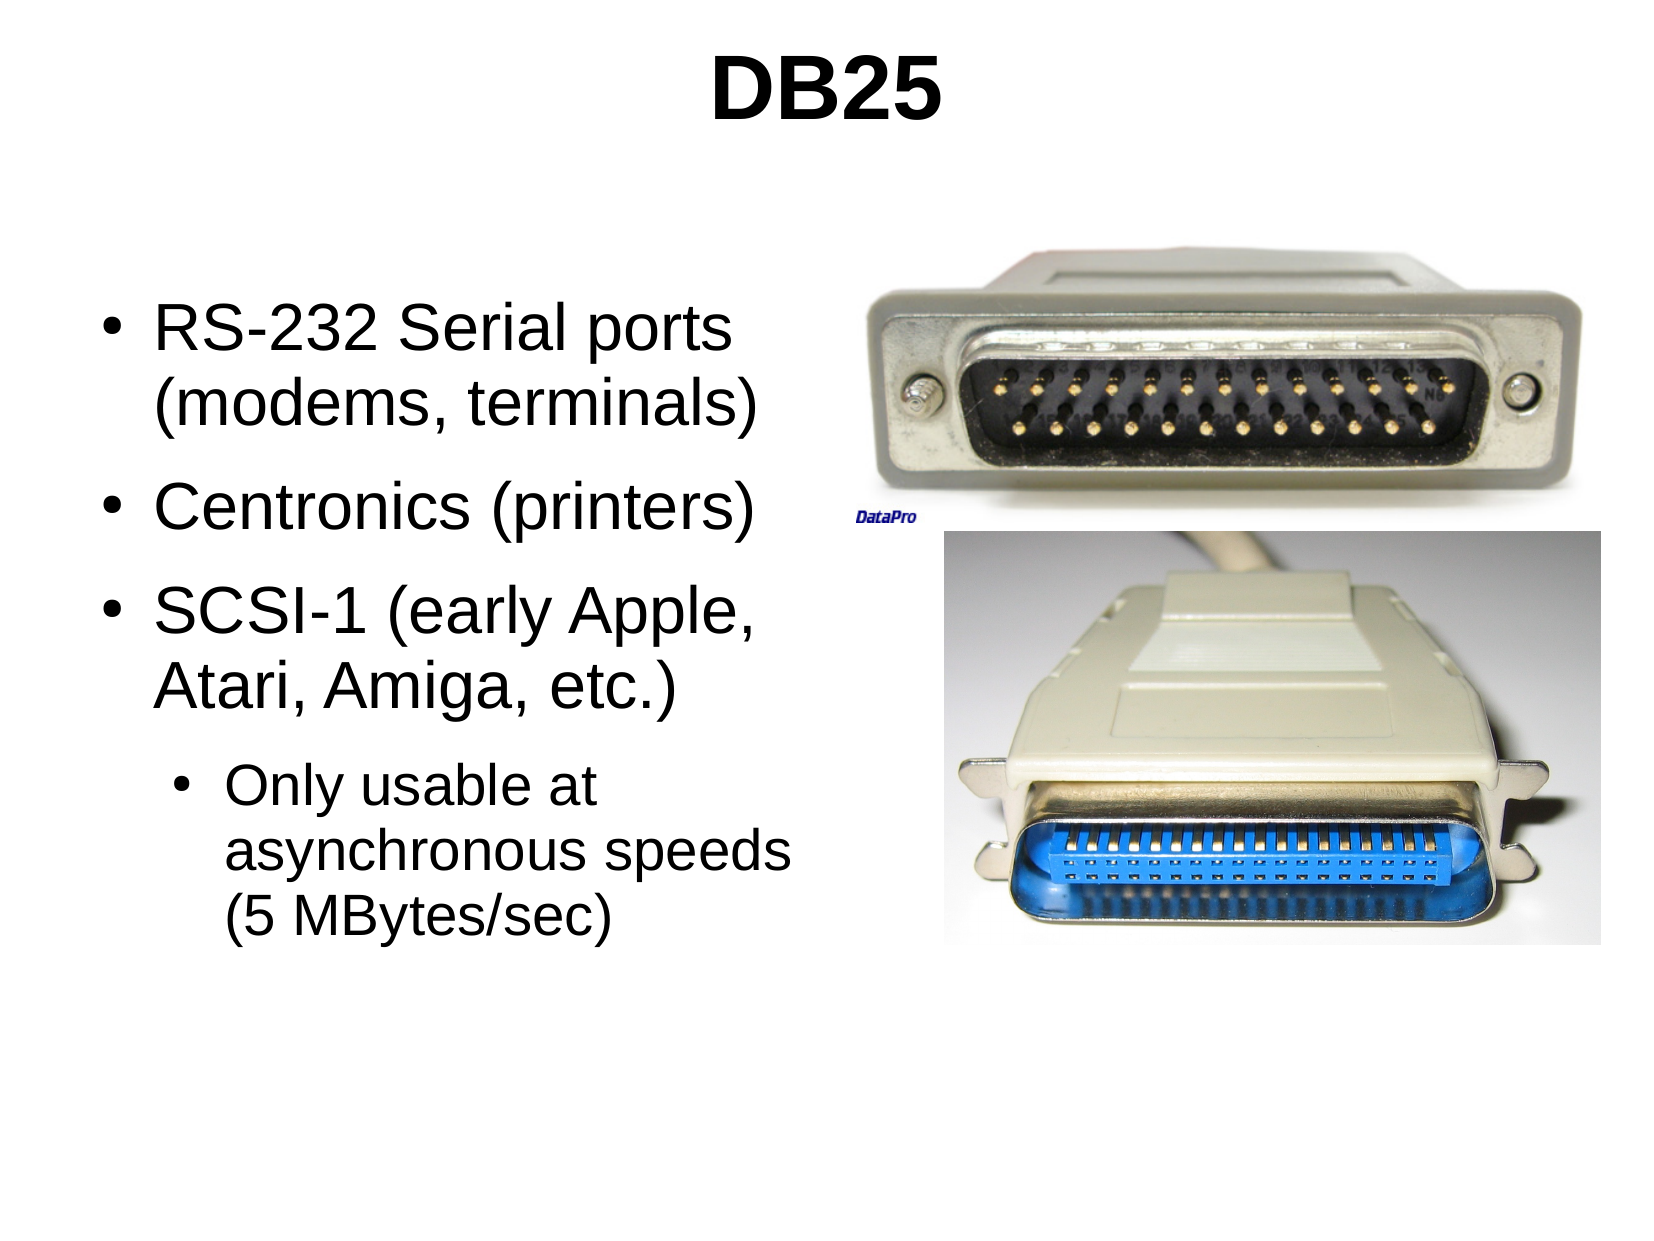

# DB25
RS-232 Serial ports (modems, terminals)
Centronics (printers)
SCSI-1 (early Apple, Atari, Amiga, etc.)
Only usable at asynchronous speeds (5 MBytes/sec)